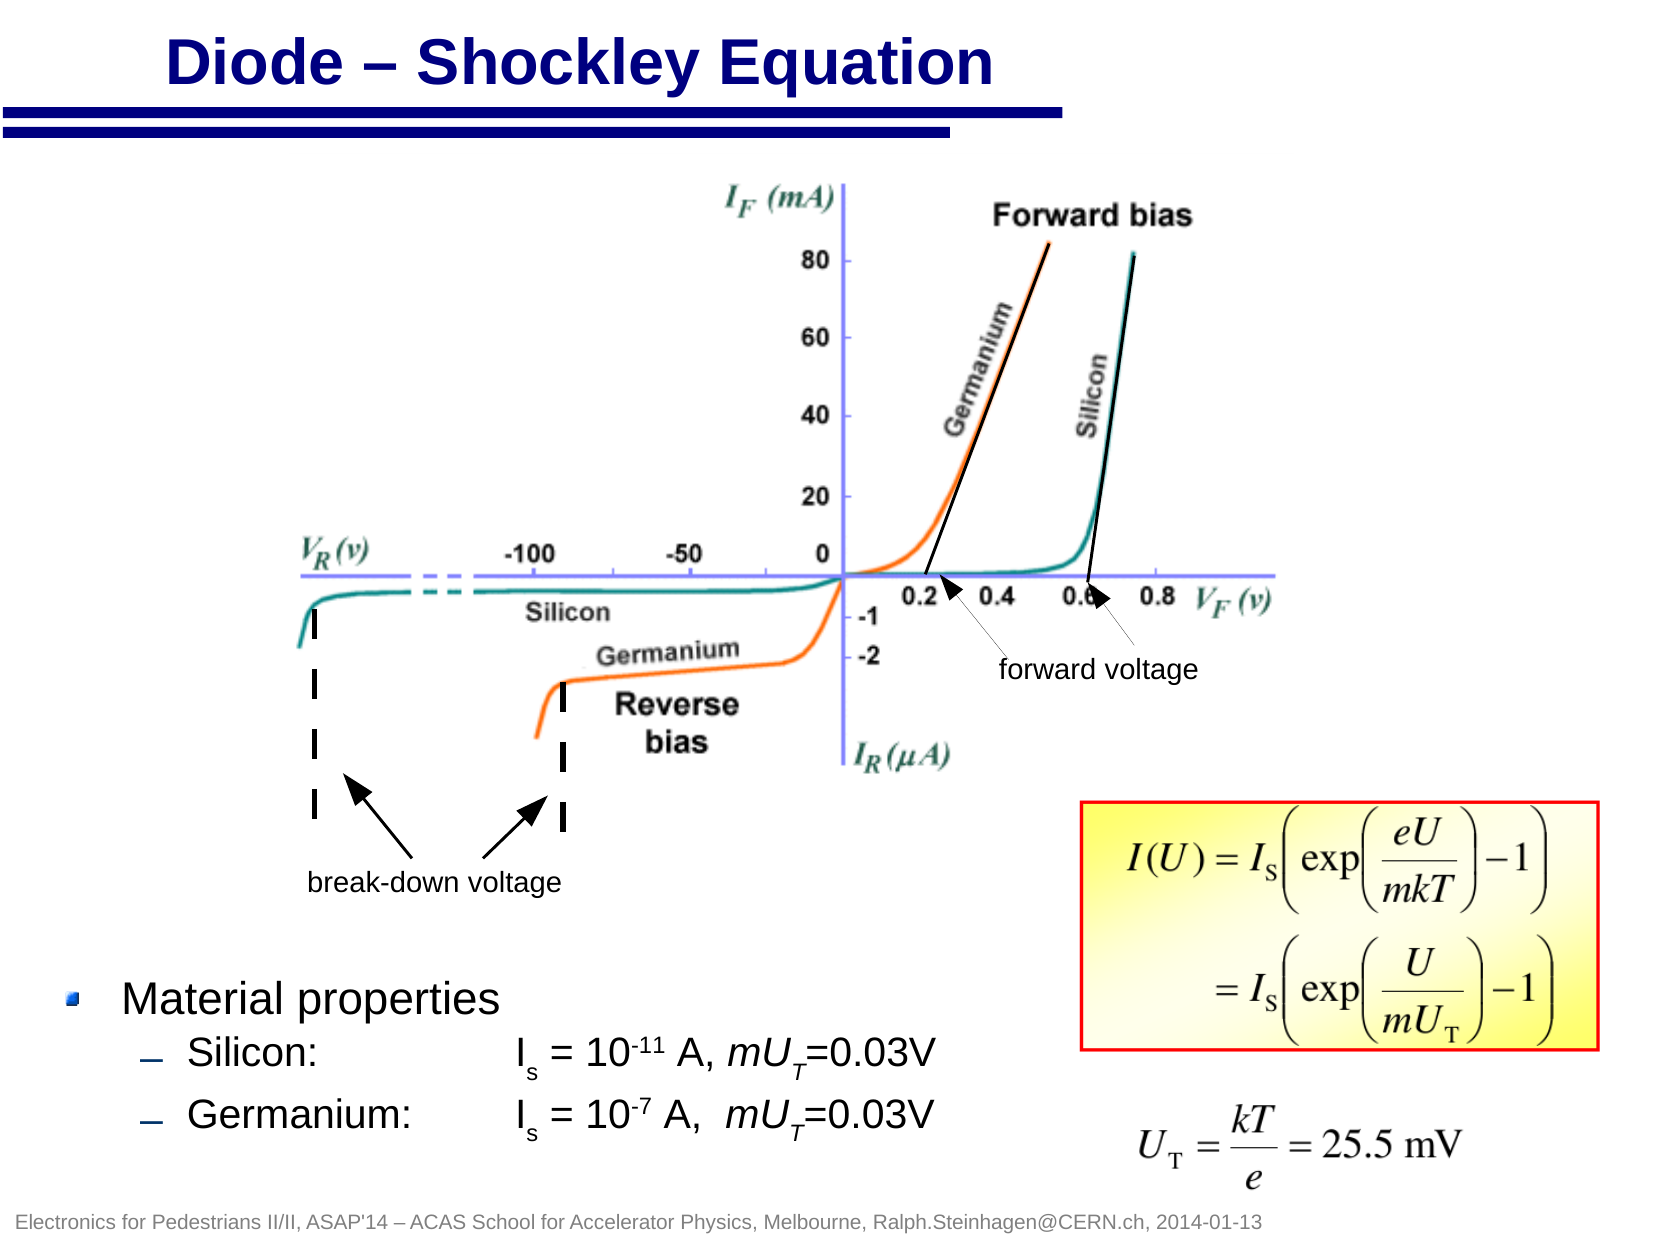

# Diode – Shockley Equation
forward voltage
break-down voltage
Material properties
Silicon:		Is = 10-11 A, mUT=0.03V
Germanium:	Is = 10-7 A, mUT=0.03V